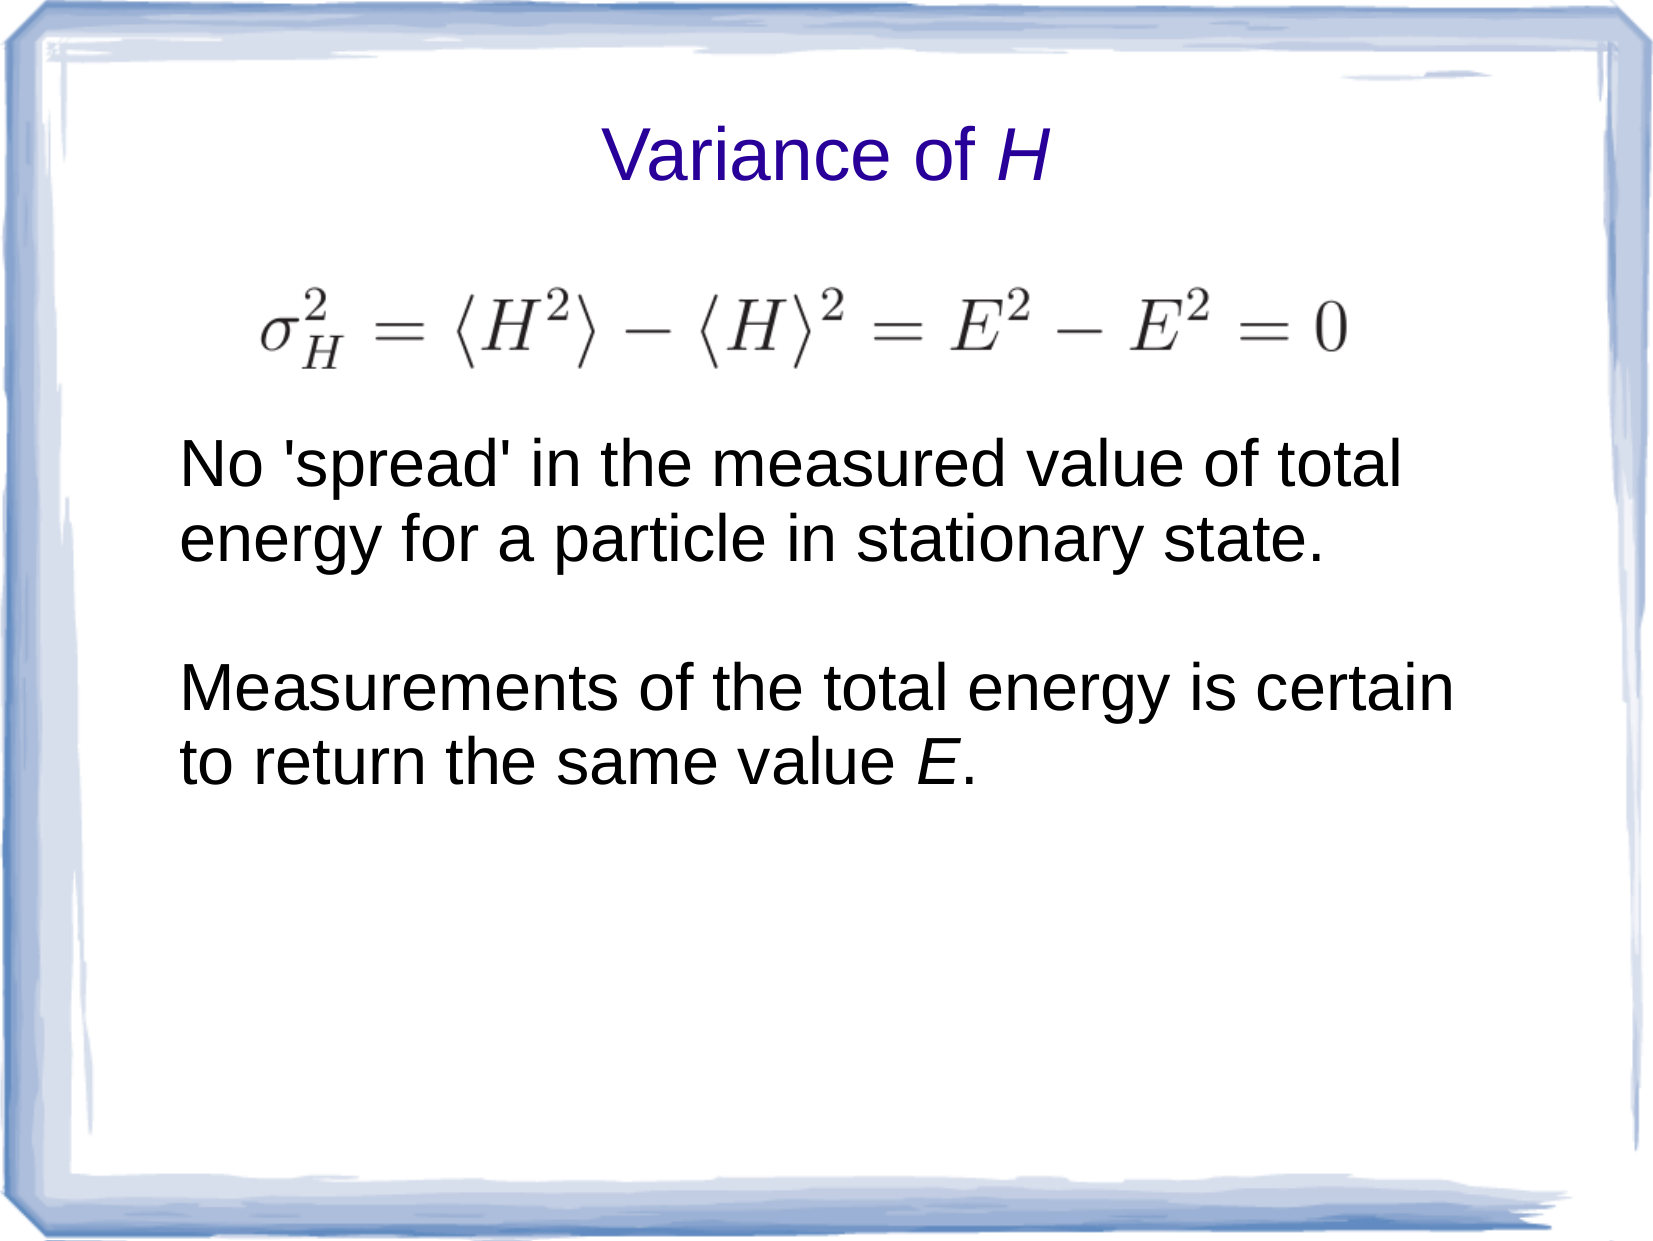

# Variance of H
No 'spread' in the measured value of total energy for a particle in stationary state.
Measurements of the total energy is certain to return the same value E.